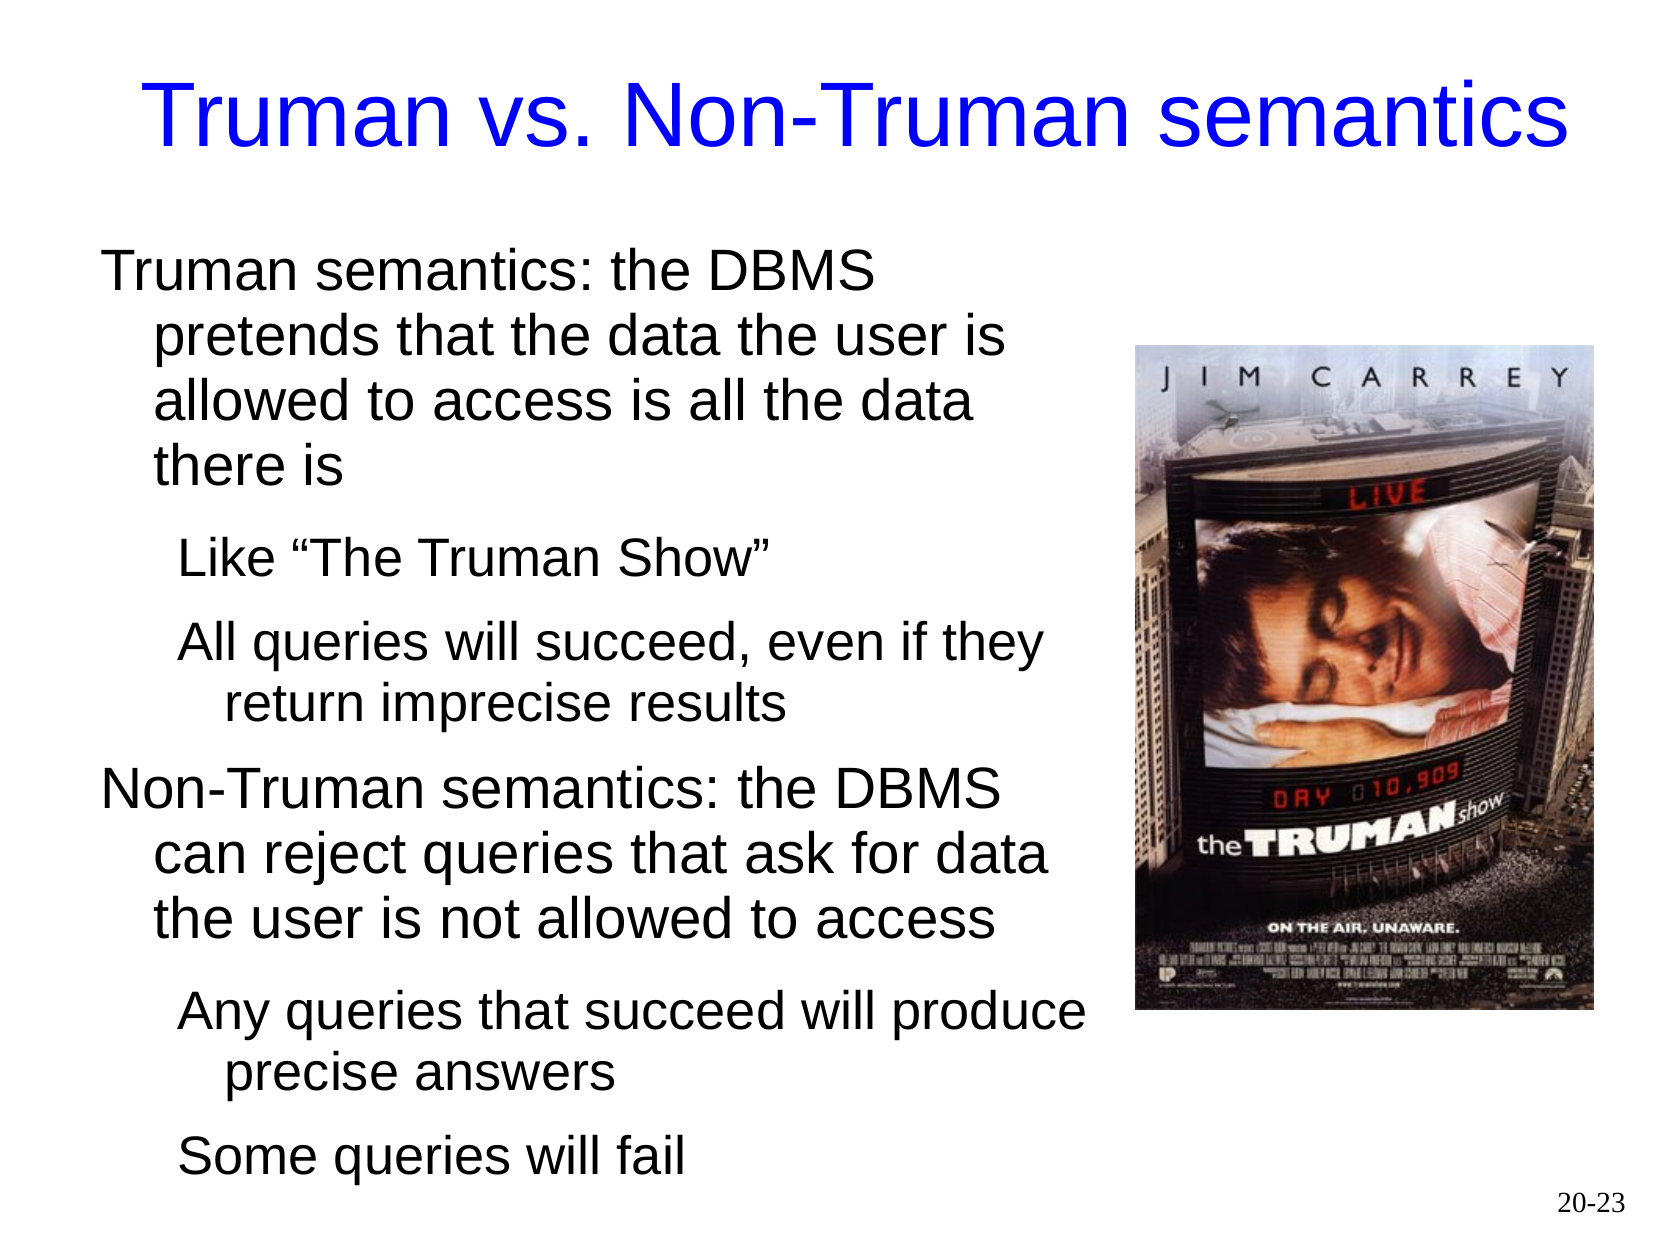

# Truman vs. Non-Truman semantics
Truman semantics: the DBMS pretends that the data the user is allowed to access is all the data there is
Like “The Truman Show”
All queries will succeed, even if they return imprecise results
Non-Truman semantics: the DBMS can reject queries that ask for data the user is not allowed to access
Any queries that succeed will produce precise answers
Some queries will fail